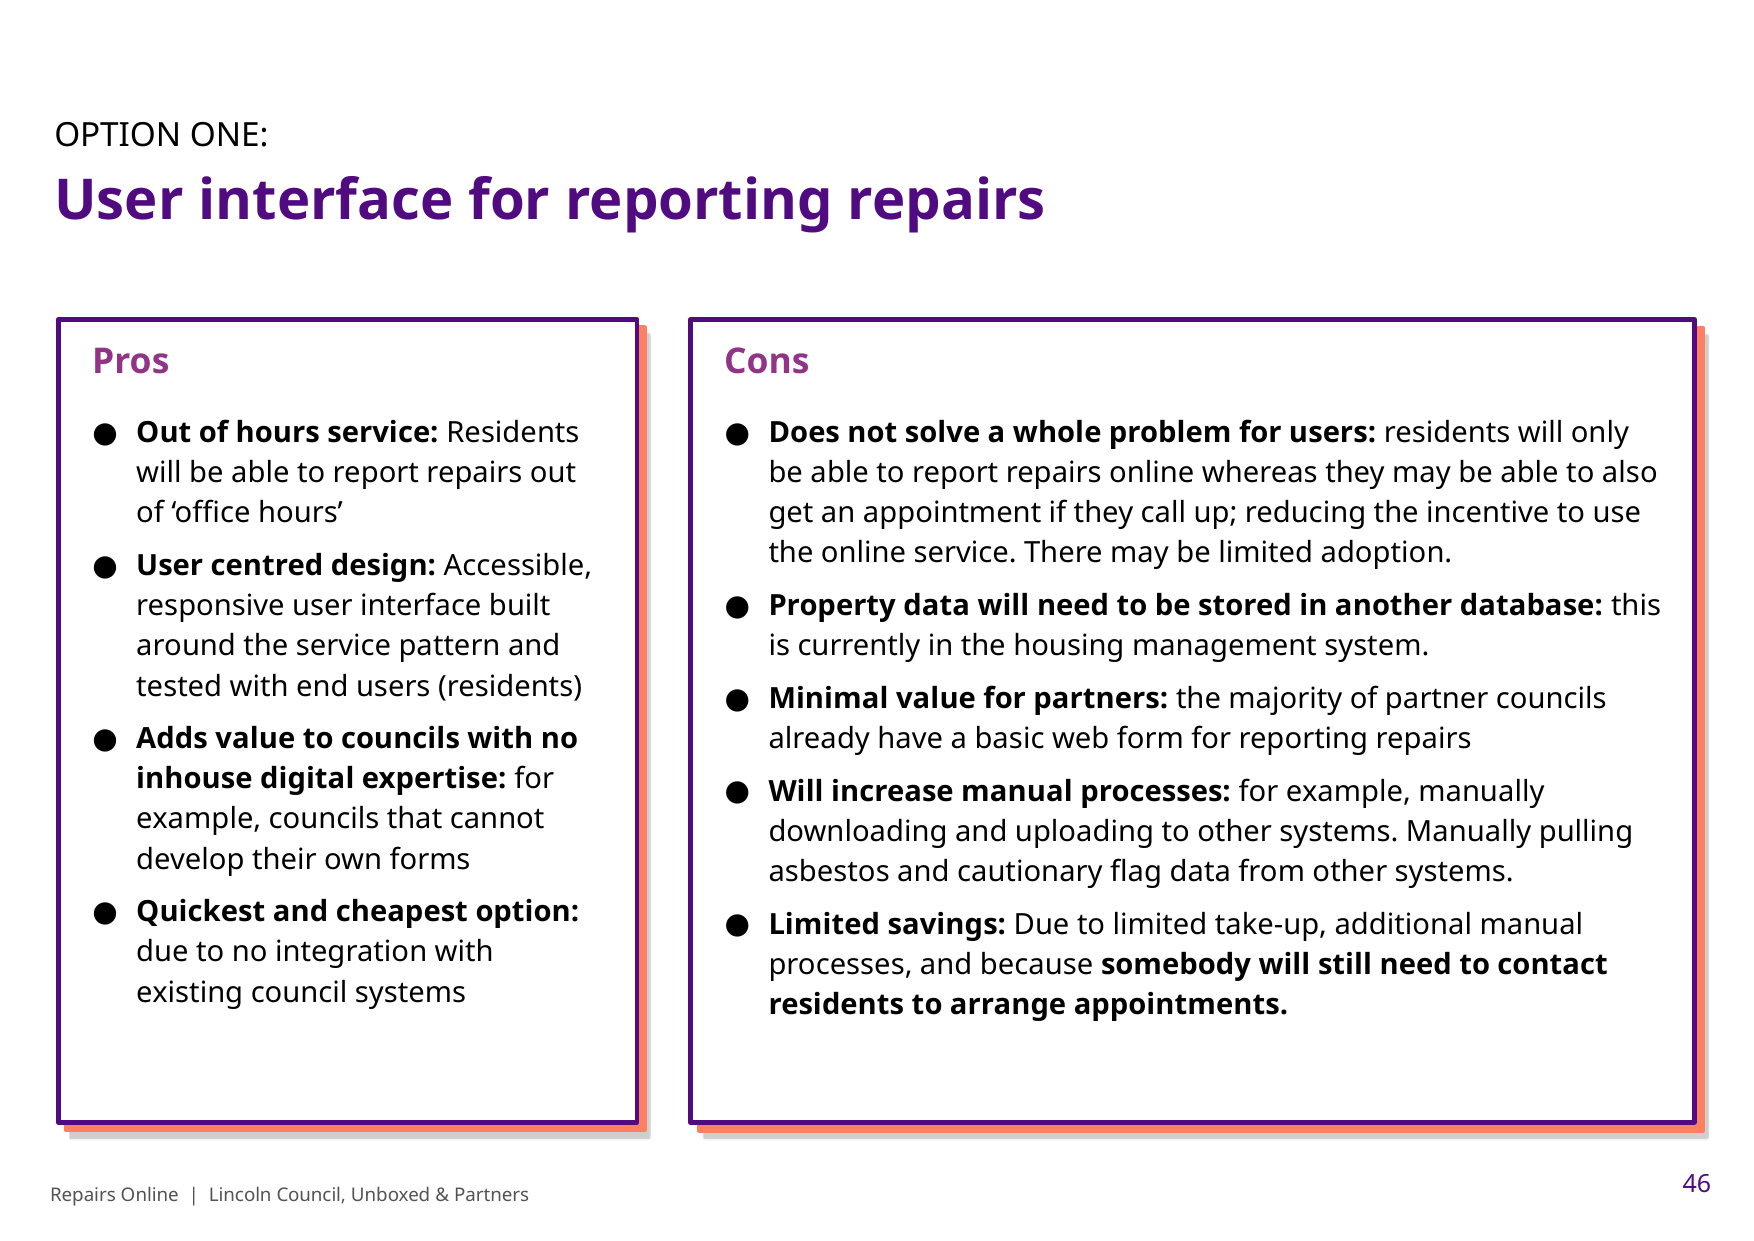

OPTION ONE:
User interface for reporting repairs
Pros
Out of hours service: Residents will be able to report repairs out of ‘office hours’
User centred design: Accessible, responsive user interface built around the service pattern and tested with end users (residents)
Adds value to councils with no inhouse digital expertise: for example, councils that cannot develop their own forms
Quickest and cheapest option: due to no integration with existing council systems
Cons
Does not solve a whole problem for users: residents will only be able to report repairs online whereas they may be able to also get an appointment if they call up; reducing the incentive to use the online service. There may be limited adoption.
Property data will need to be stored in another database: this is currently in the housing management system.
Minimal value for partners: the majority of partner councils already have a basic web form for reporting repairs
Will increase manual processes: for example, manually downloading and uploading to other systems. Manually pulling asbestos and cautionary flag data from other systems.
Limited savings: Due to limited take-up, additional manual processes, and because somebody will still need to contact residents to arrange appointments.